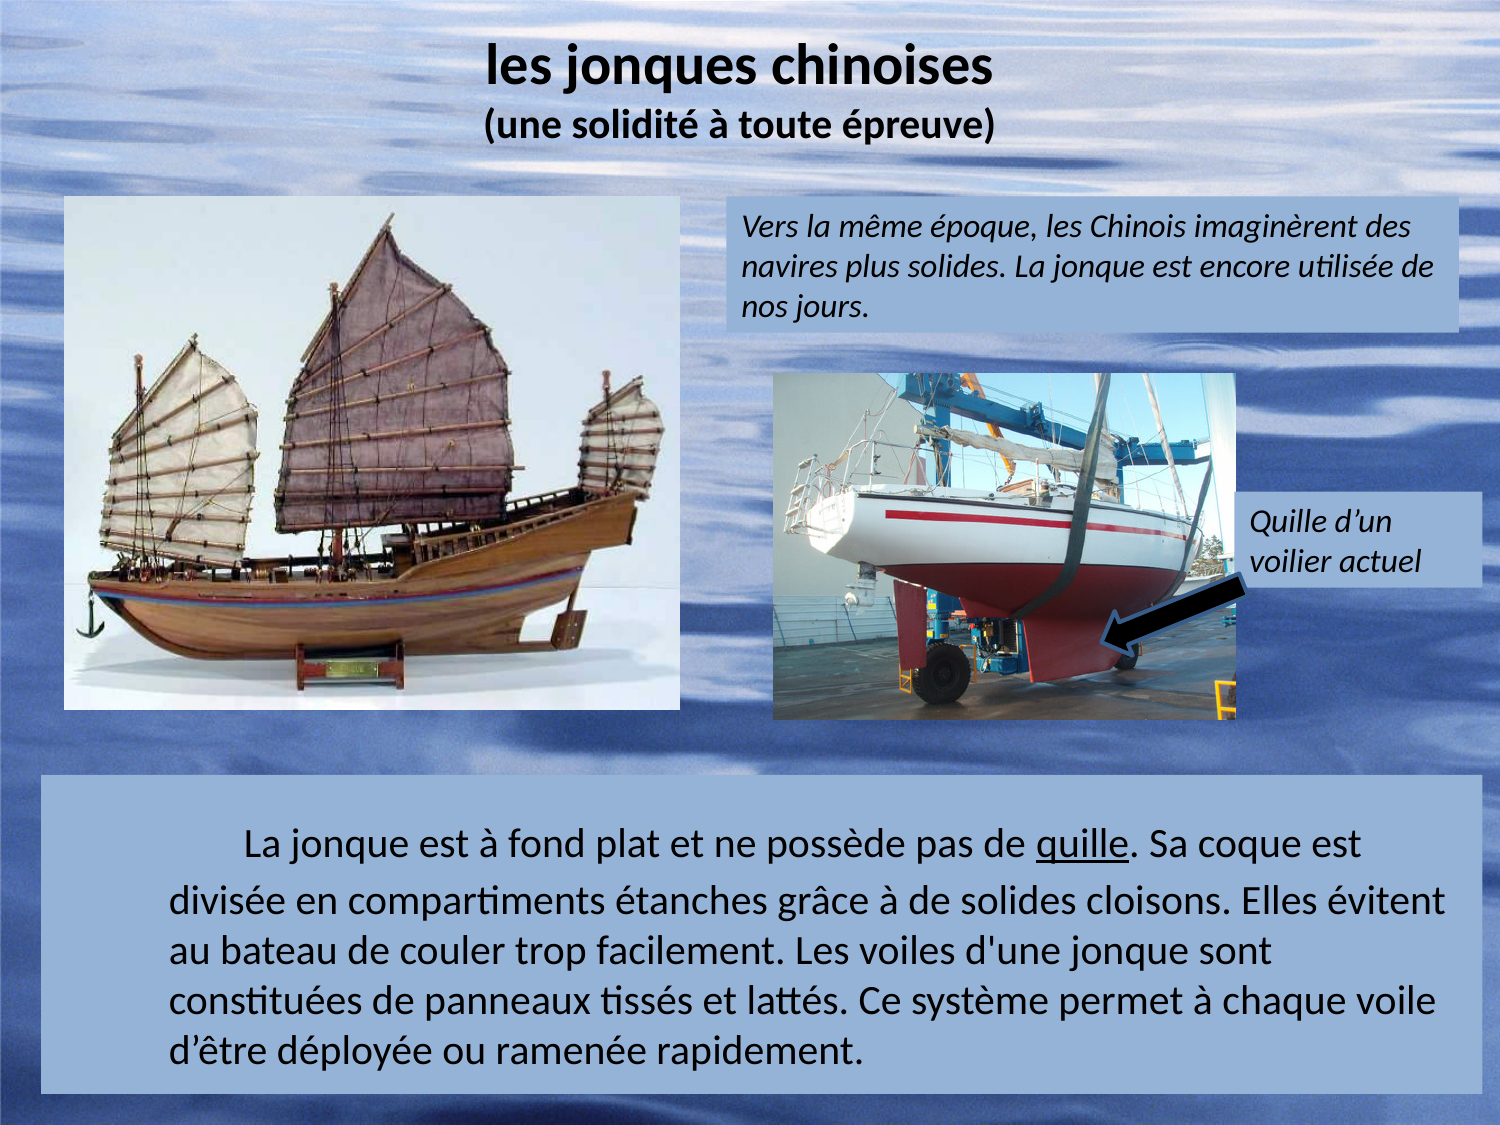

# les jonques chinoises (une solidité à toute épreuve)
Vers la même époque, les Chinois imaginèrent des navires plus solides. La jonque est encore utilisée de nos jours.
Quille d’un voilier actuel
	La jonque est à fond plat et ne possède pas de quille. Sa coque est divisée en compartiments étanches grâce à de solides cloisons. Elles évitent au bateau de couler trop facilement. Les voiles d'une jonque sont constituées de panneaux tissés et lattés. Ce système permet à chaque voile d’être déployée ou ramenée rapidement.